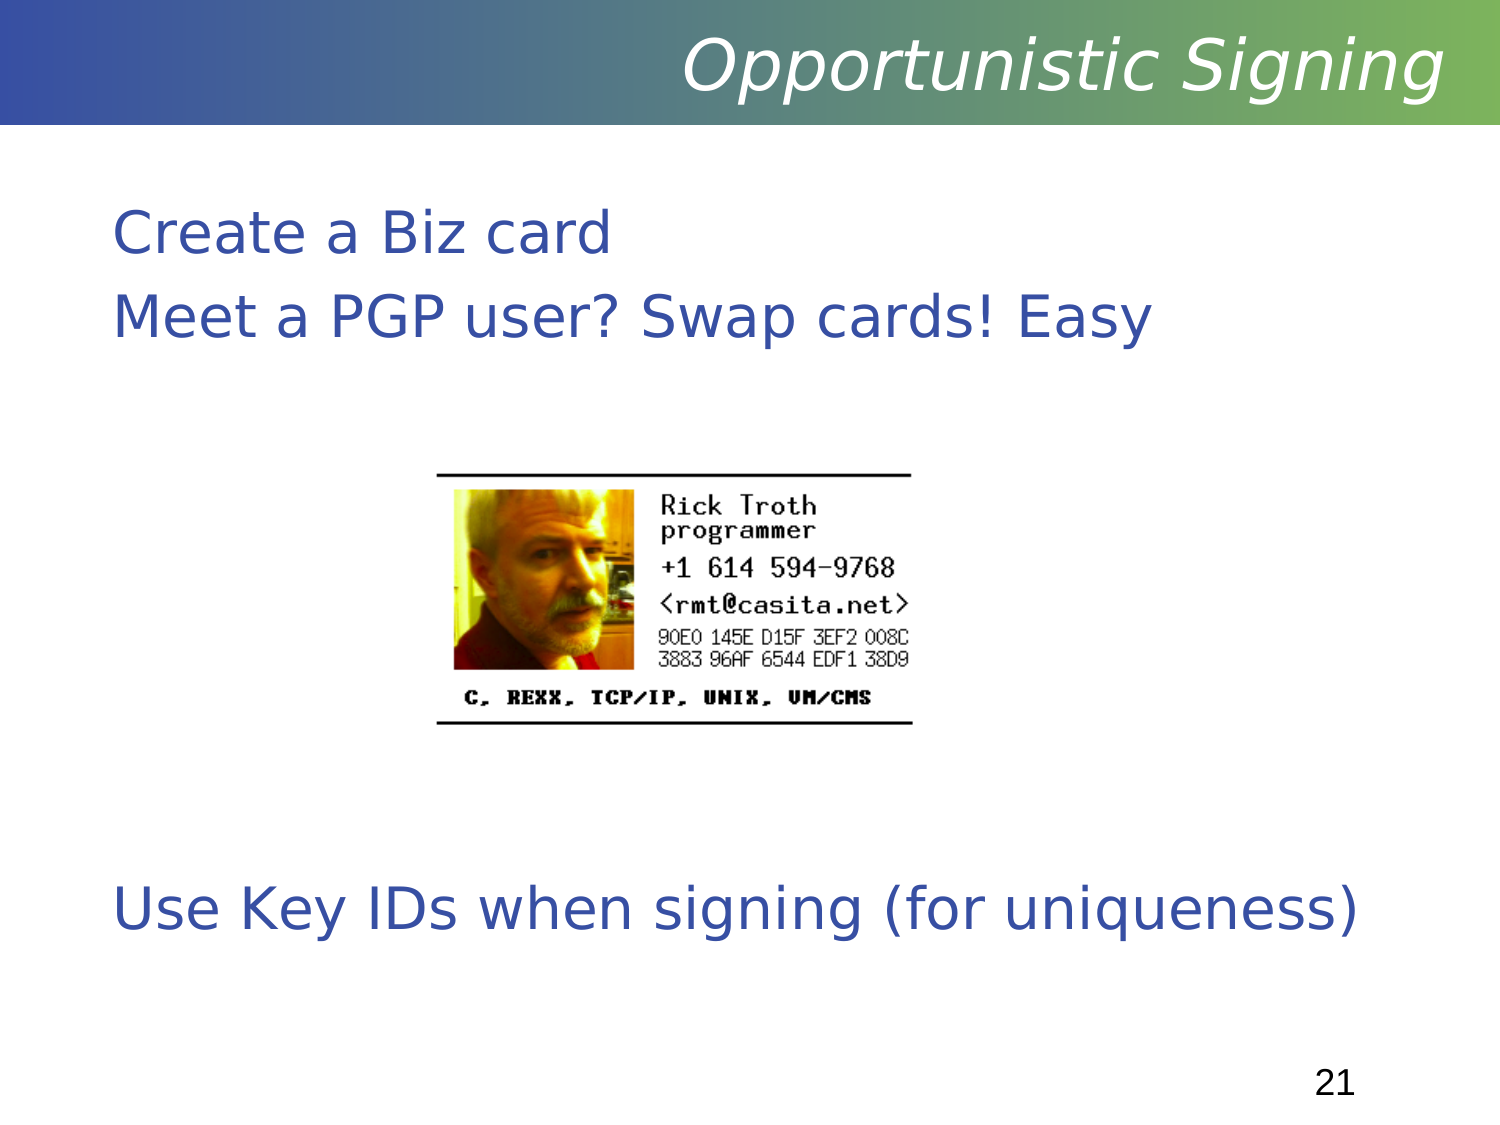

# Opportunistic Signing
Create a Biz card
Meet a PGP user? Swap cards! Easy
Use Key IDs when signing (for uniqueness)
21